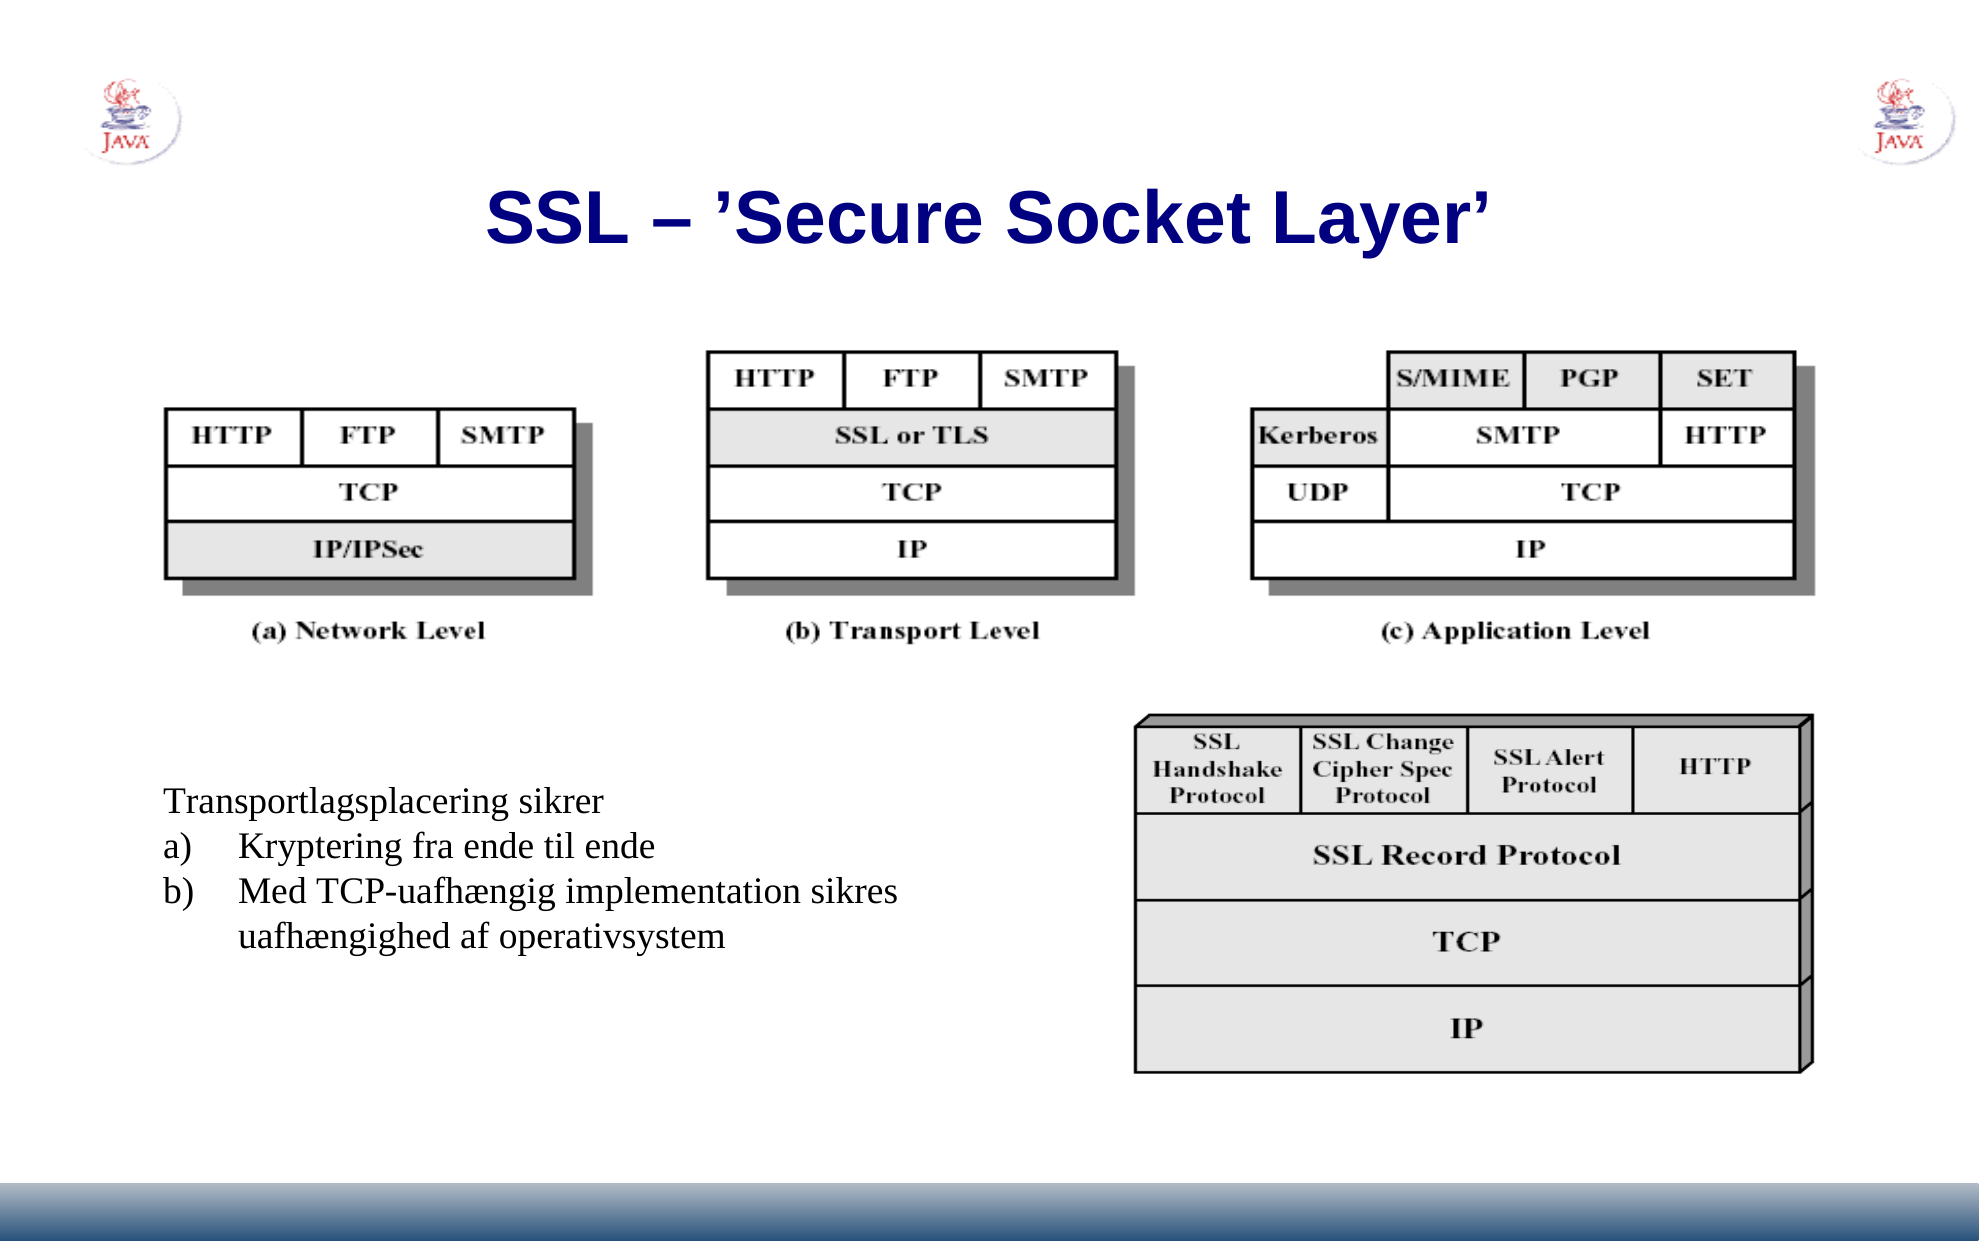

# SSL – ’Secure Socket Layer’
Transportlagsplacering sikrer
Kryptering fra ende til ende
Med TCP-uafhængig implementation sikres uafhængighed af operativsystem